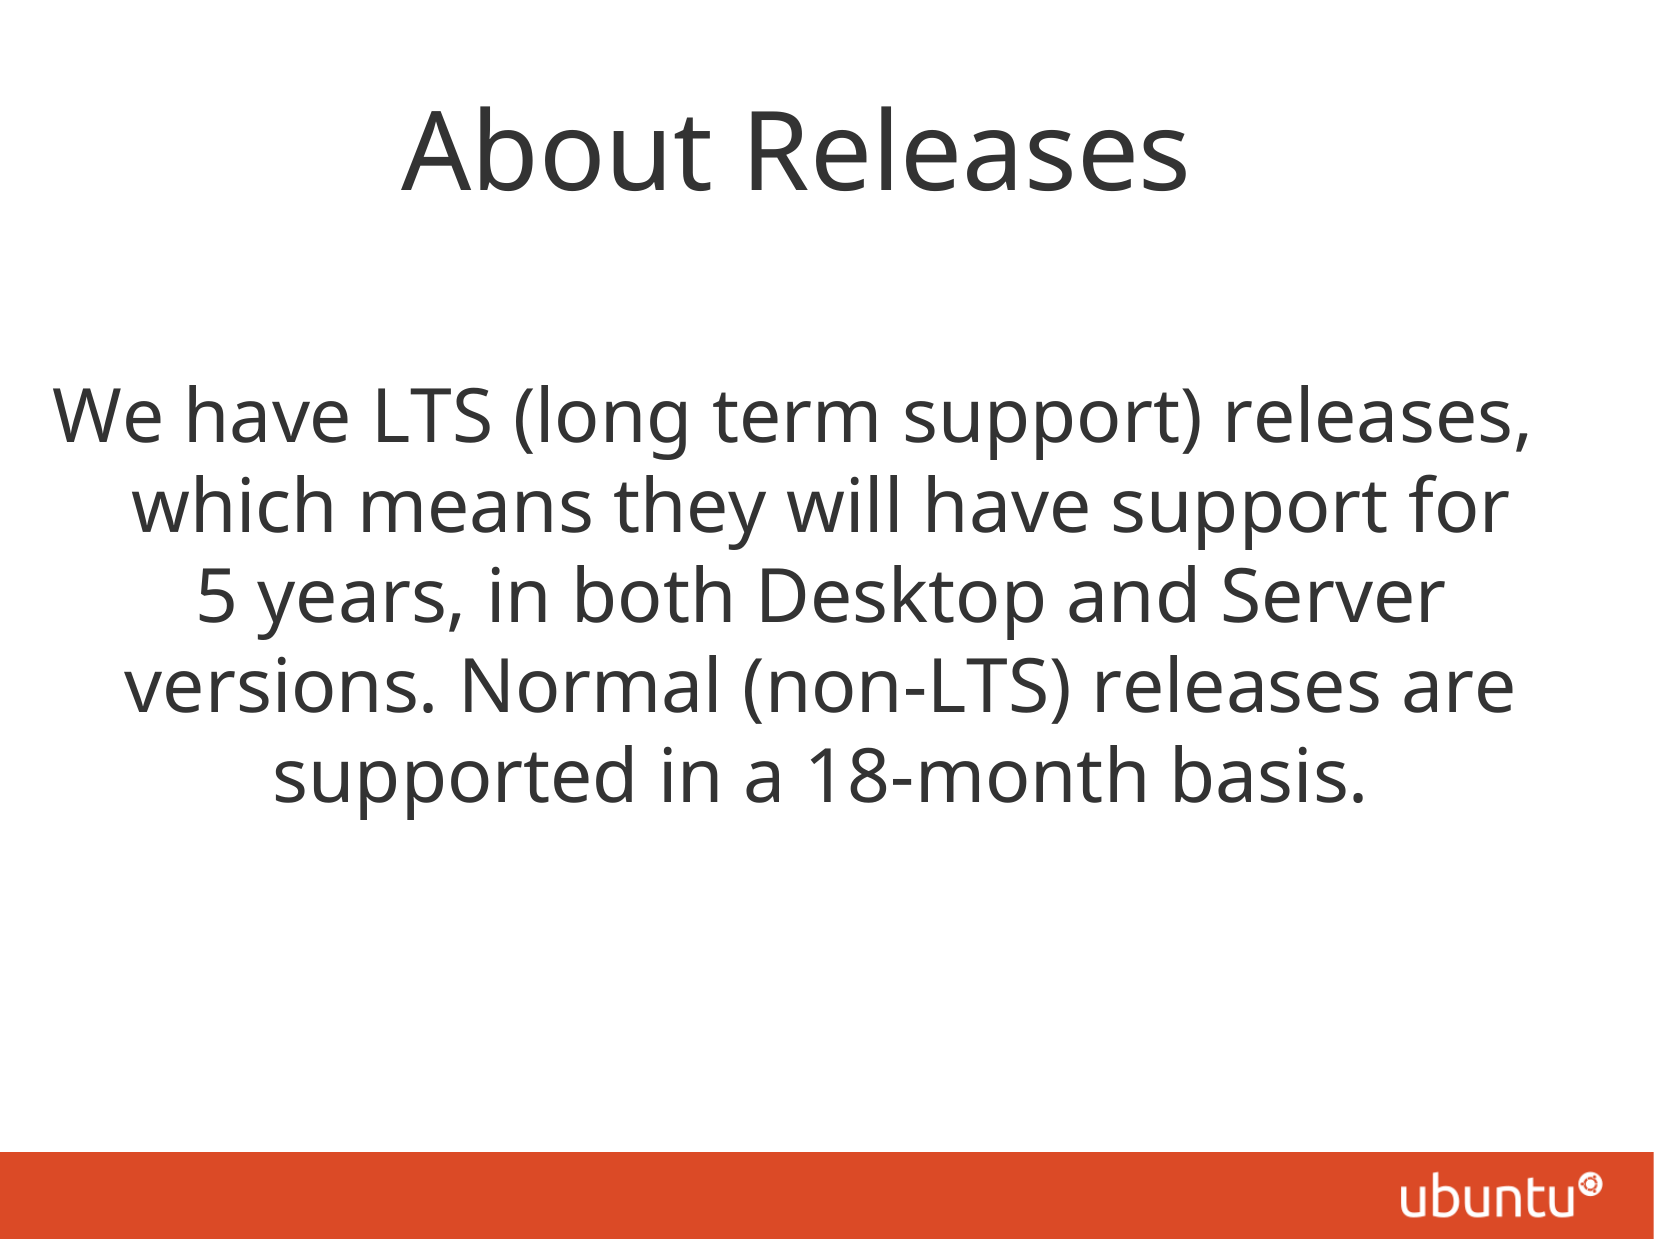

# About Releases
We have LTS (long term support) releases, which means they will have support for 5 years, in both Desktop and Server versions. Normal (non-LTS) releases are supported in a 18-month basis.